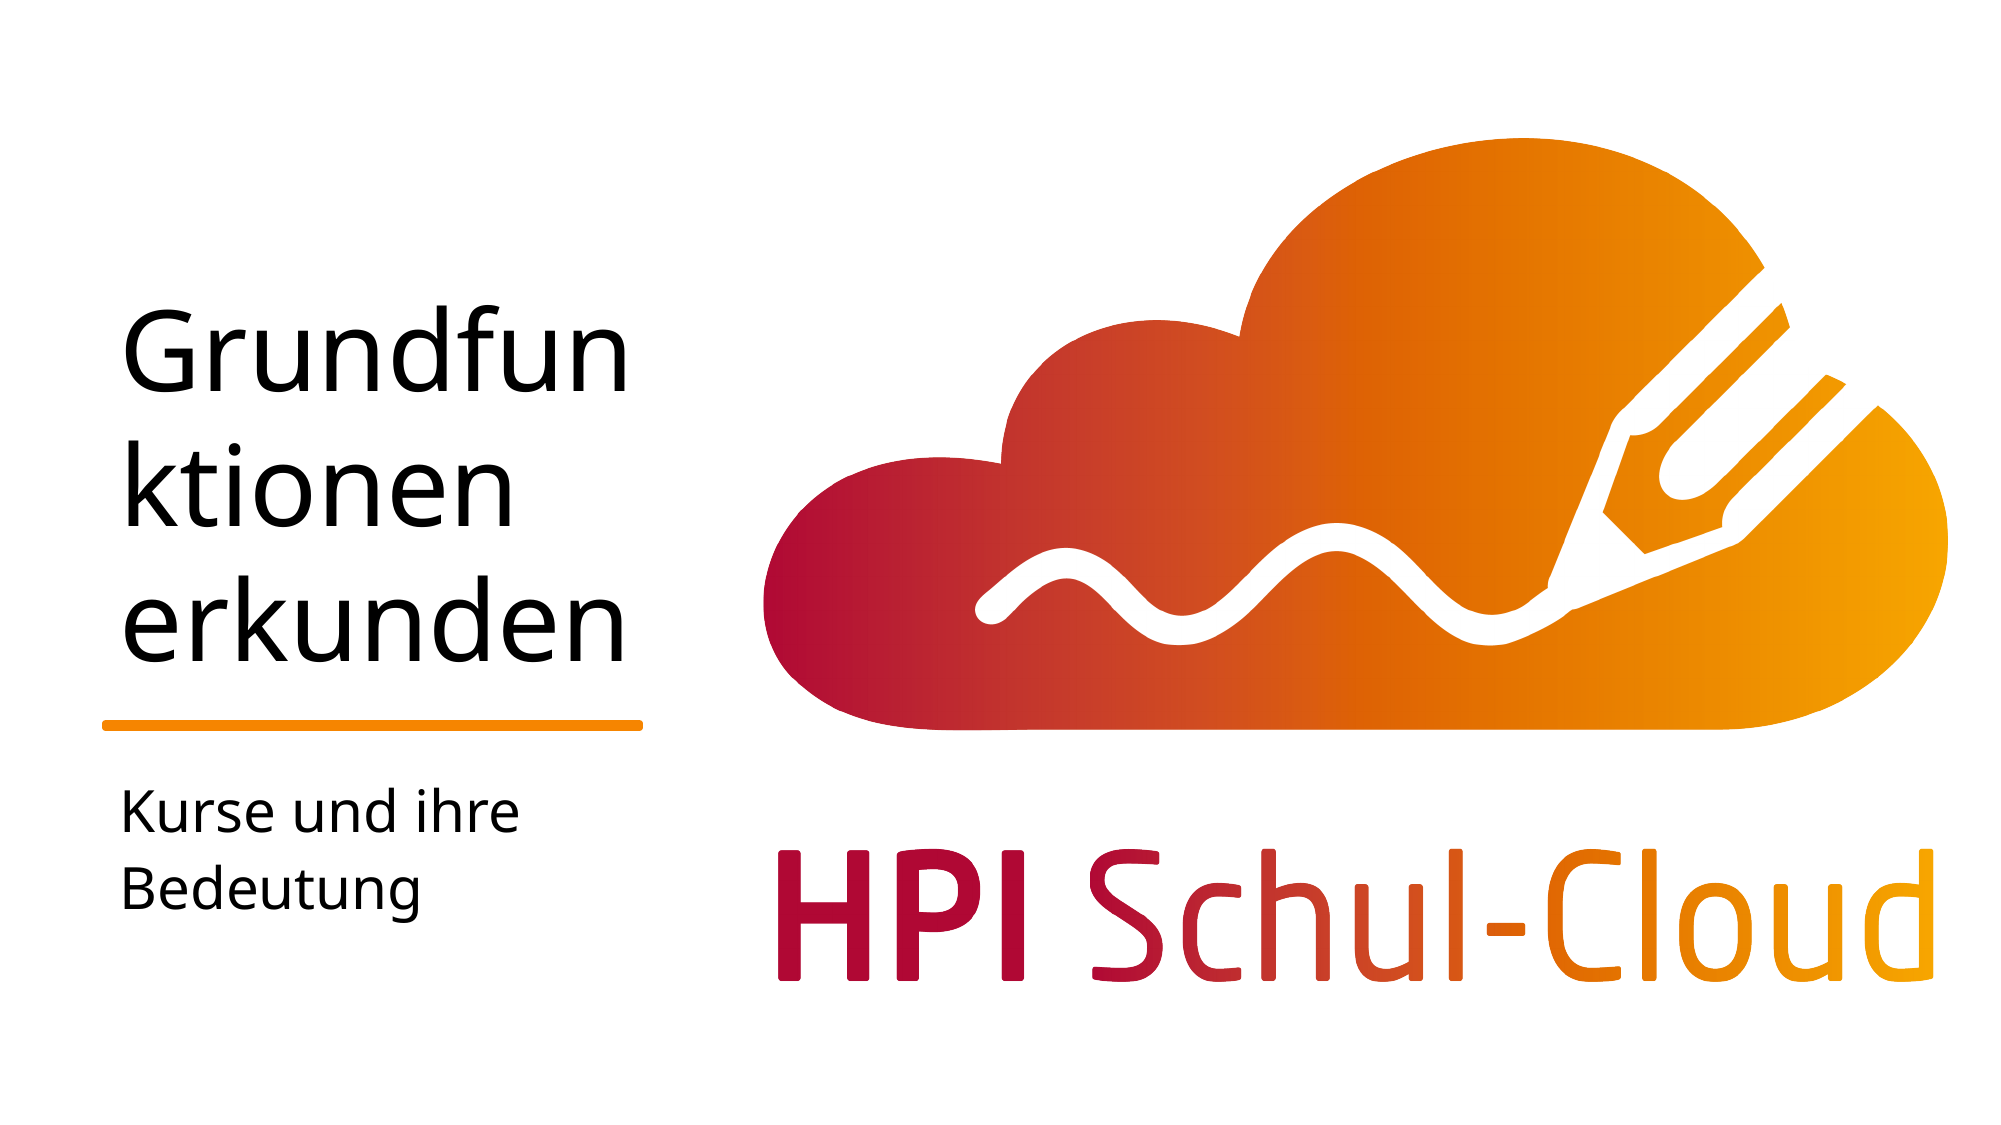

# Grundfunktionen erkunden
Kurse und ihre Bedeutung